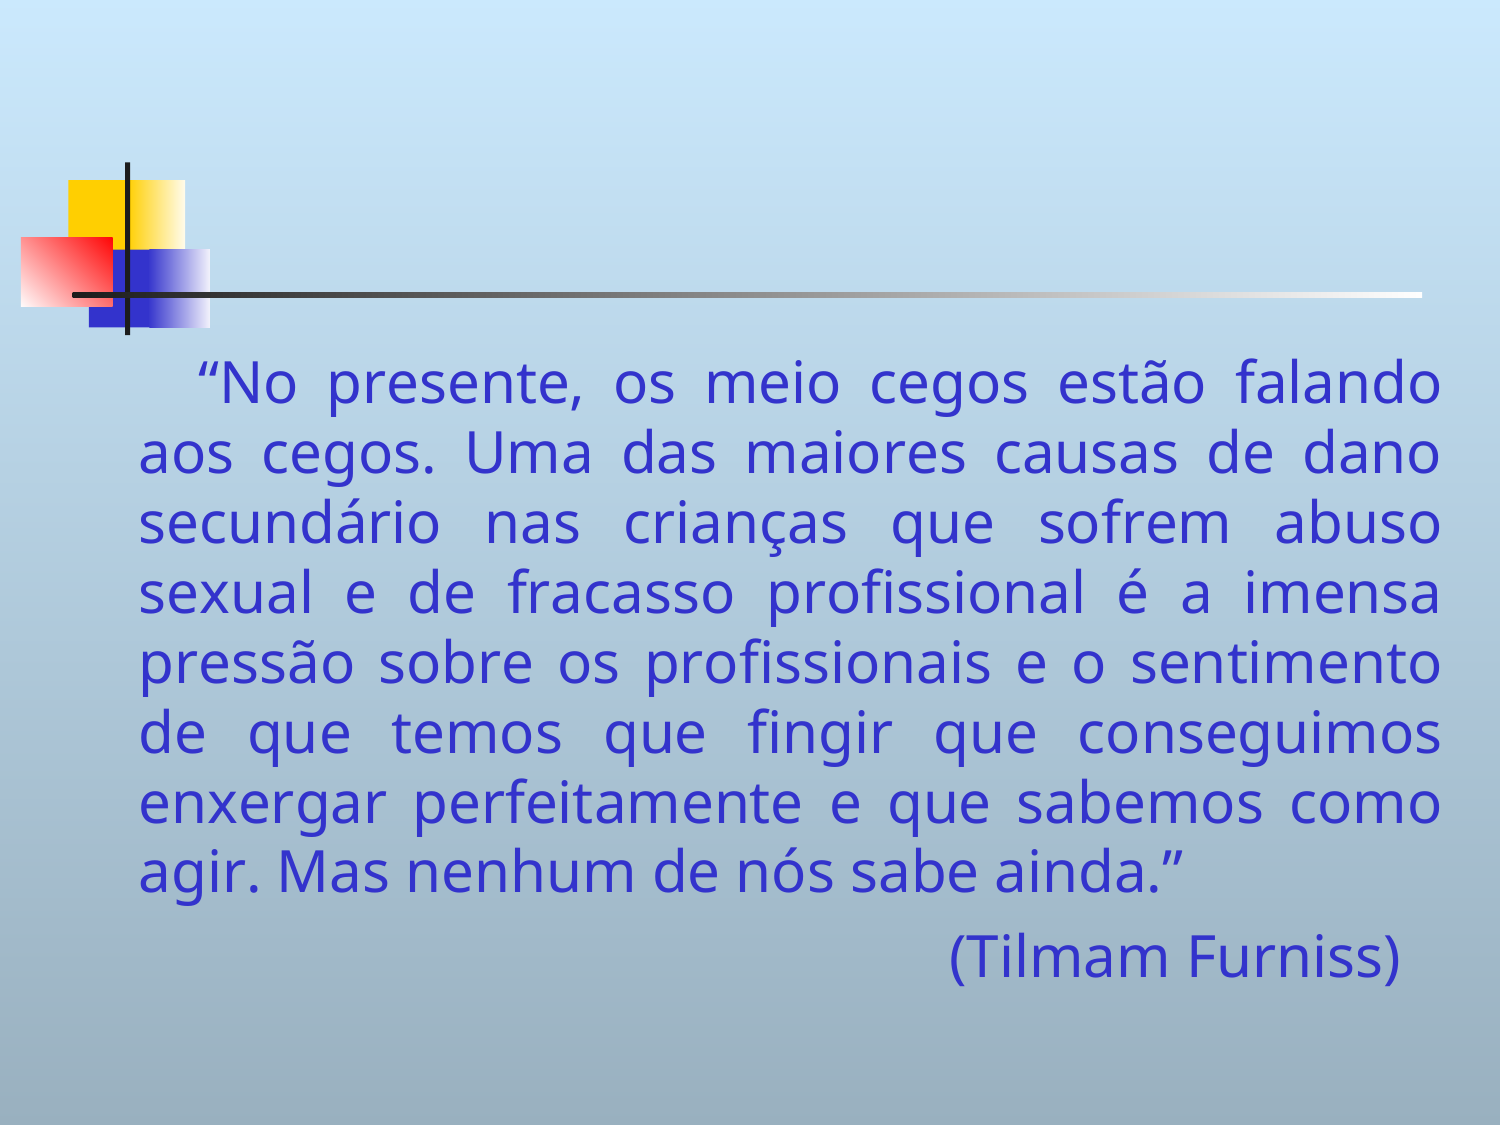

# “No presente, os meio cegos estão falando aos cegos. Uma das maiores causas de dano secundário nas crianças que sofrem abuso sexual e de fracasso profissional é a imensa pressão sobre os profissionais e o sentimento de que temos que fingir que conseguimos enxergar perfeitamente e que sabemos como agir. Mas nenhum de nós sabe ainda.”
											(Tilmam Furniss)